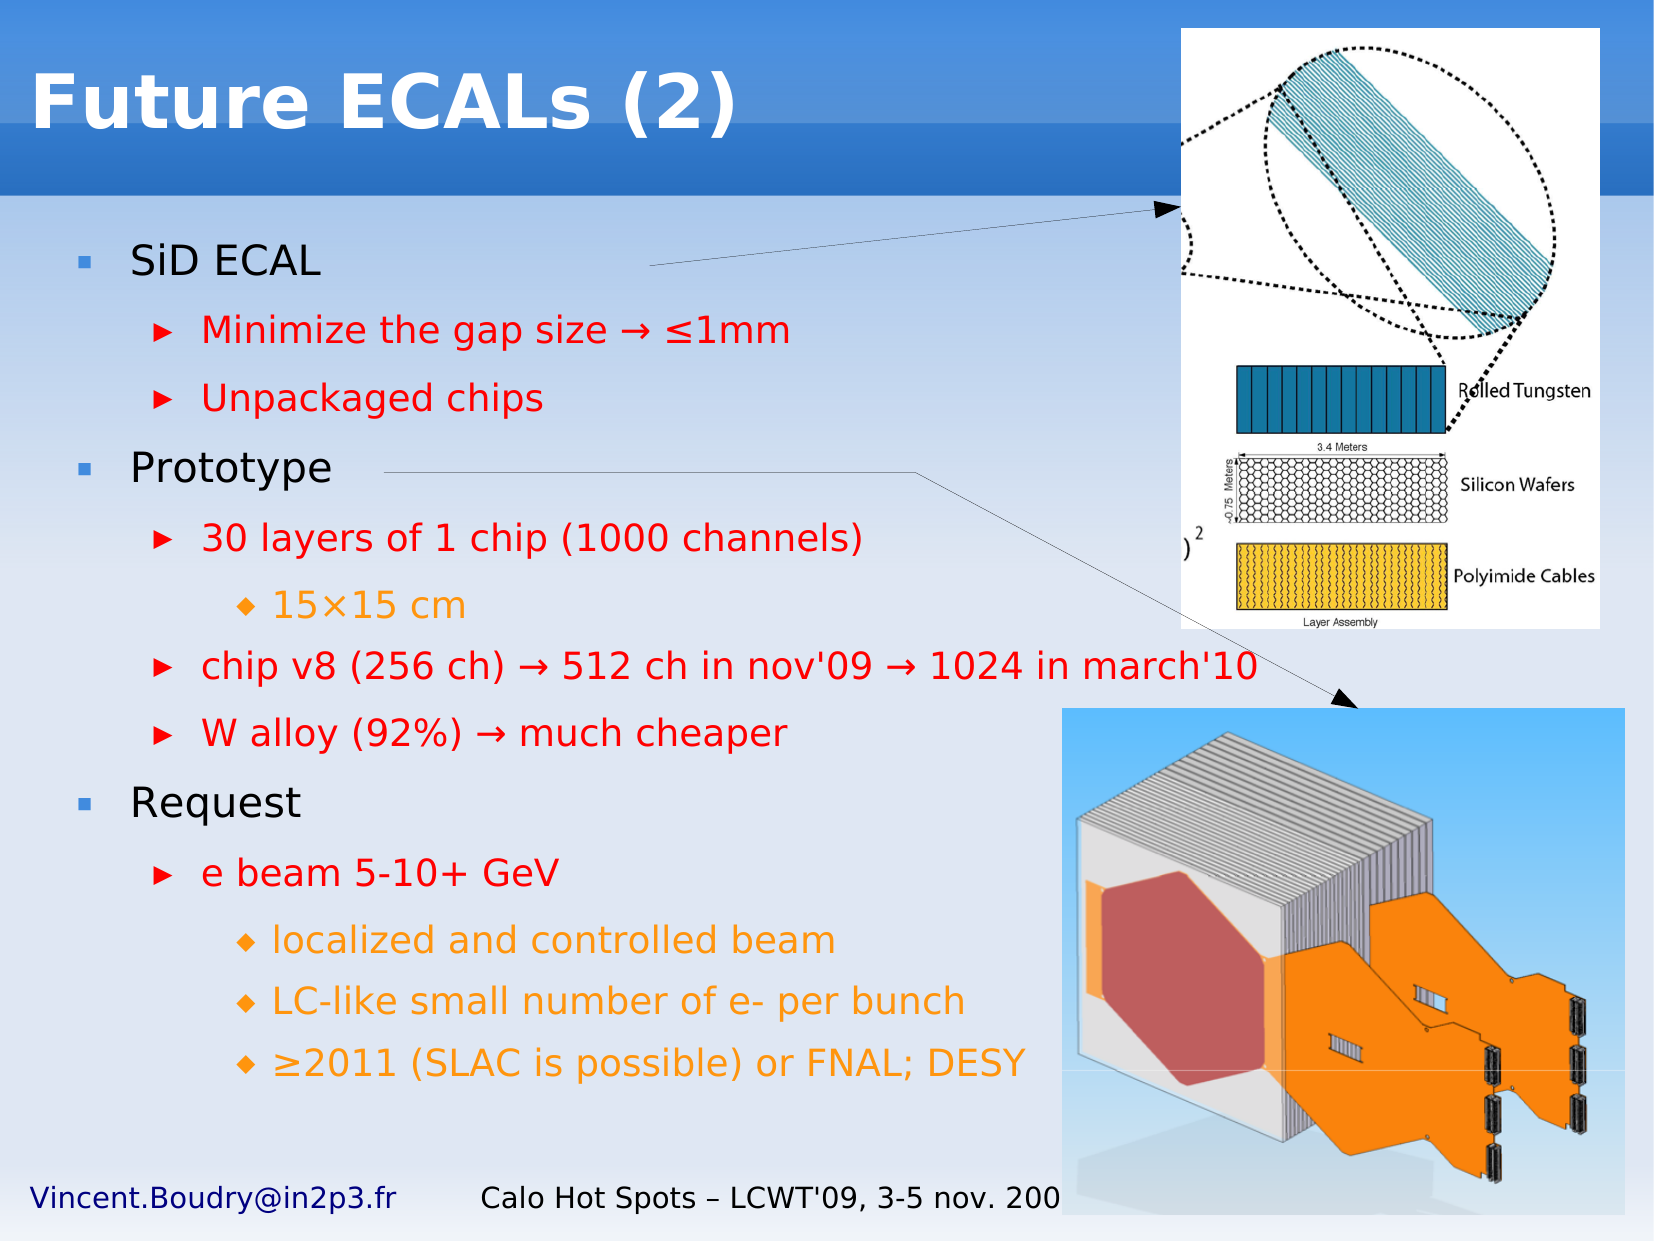

# Future ECALs (2)
SiD ECAL
Minimize the gap size → ≤1mm
Unpackaged chips
Prototype
30 layers of 1 chip (1000 channels)
15×15 cm
chip v8 (256 ch) → 512 ch in nov'09 → 1024 in march'10
W alloy (92%) → much cheaper
Request
e beam 5-10+ GeV
localized and controlled beam
LC-like small number of e- per bunch
≥2011 (SLAC is possible) or FNAL; DESY
Calo Hot Spots – LCWT'09, 3-5 nov. 2009, Orsay